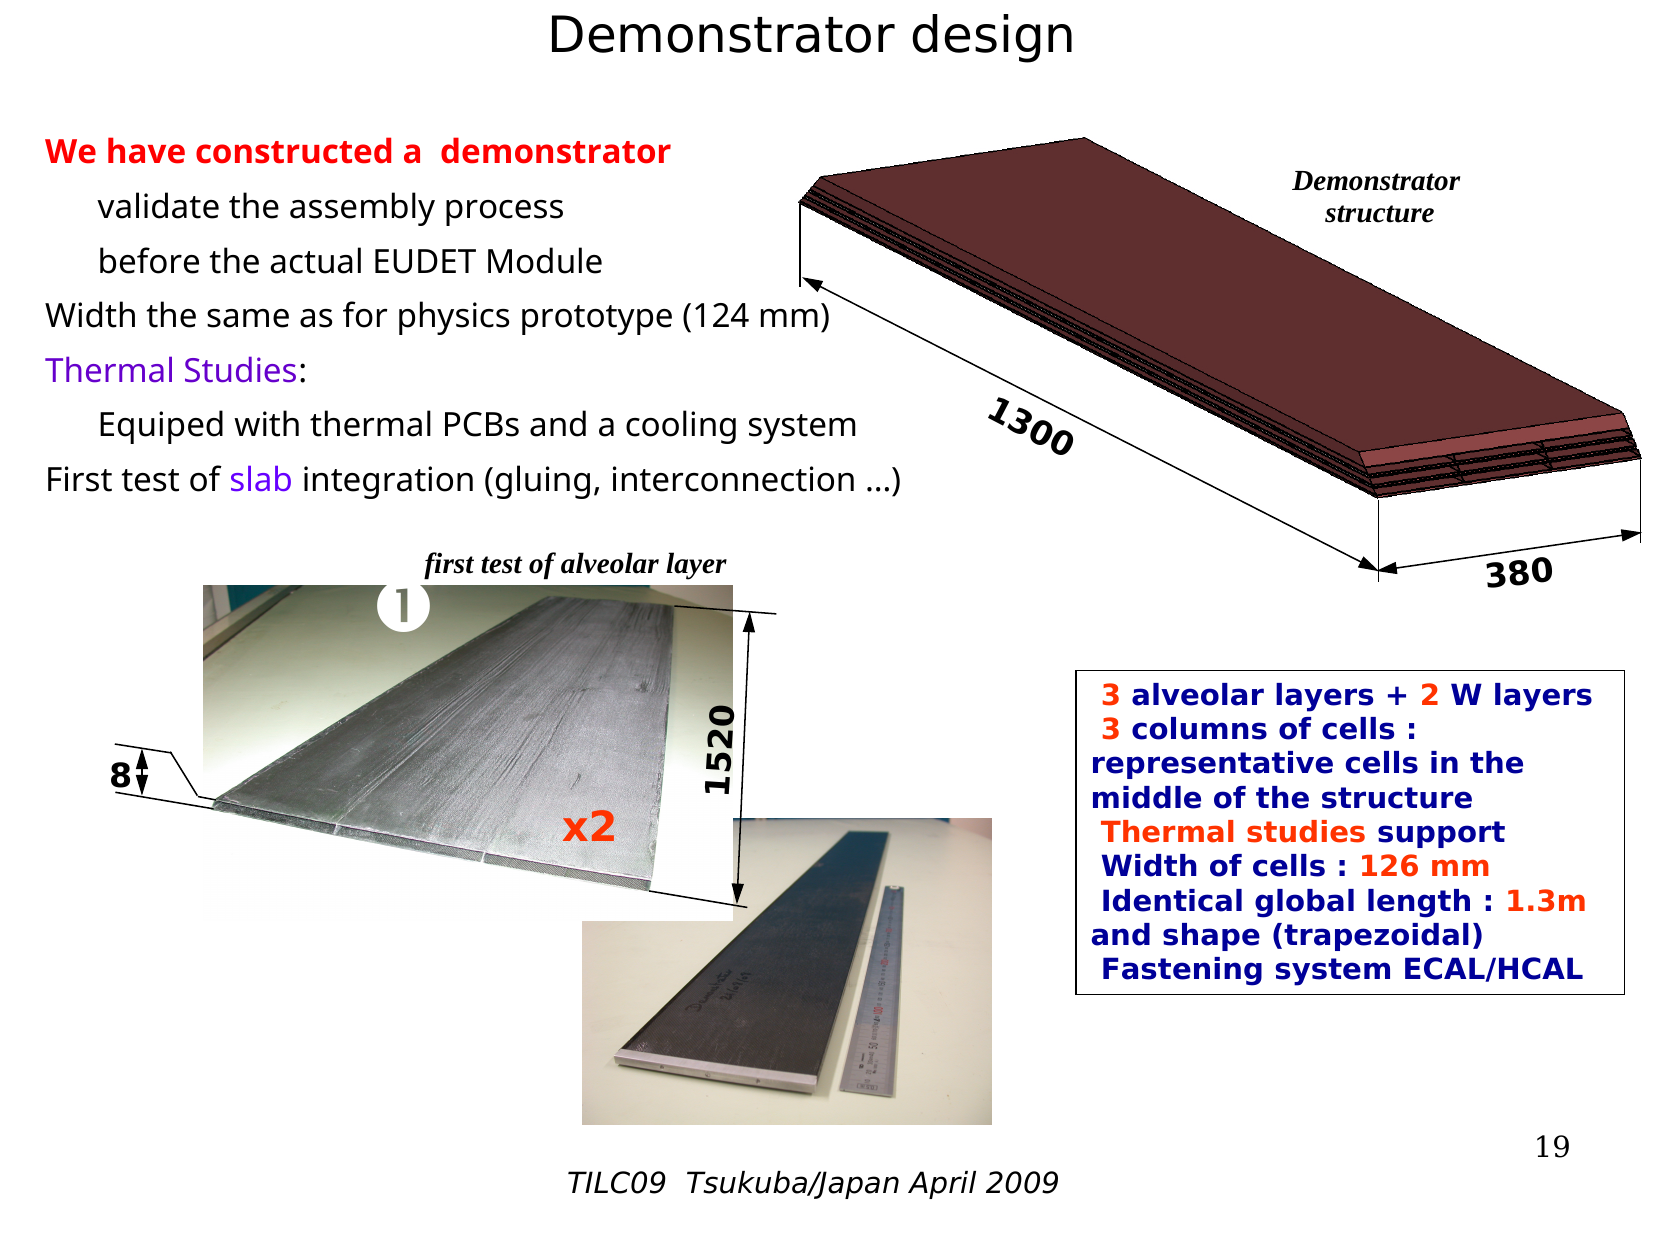

# Demonstrator design
We have constructed a demonstrator
 validate the assembly process
 before the actual EUDET Module
Width the same as for physics prototype (124 mm)
Thermal Studies:
 Equiped with thermal PCBs and a cooling system
First test of slab integration (gluing, interconnection …)
Demonstrator
structure
1300
first test of alveolar layer
380

 3 alveolar layers + 2 W layers
 3 columns of cells : representative cells in the middle of the structure
 Thermal studies support
 Width of cells : 126 mm
 Identical global length : 1.3m
and shape (trapezoidal)
 Fastening system ECAL/HCAL
1520
8
x2
19